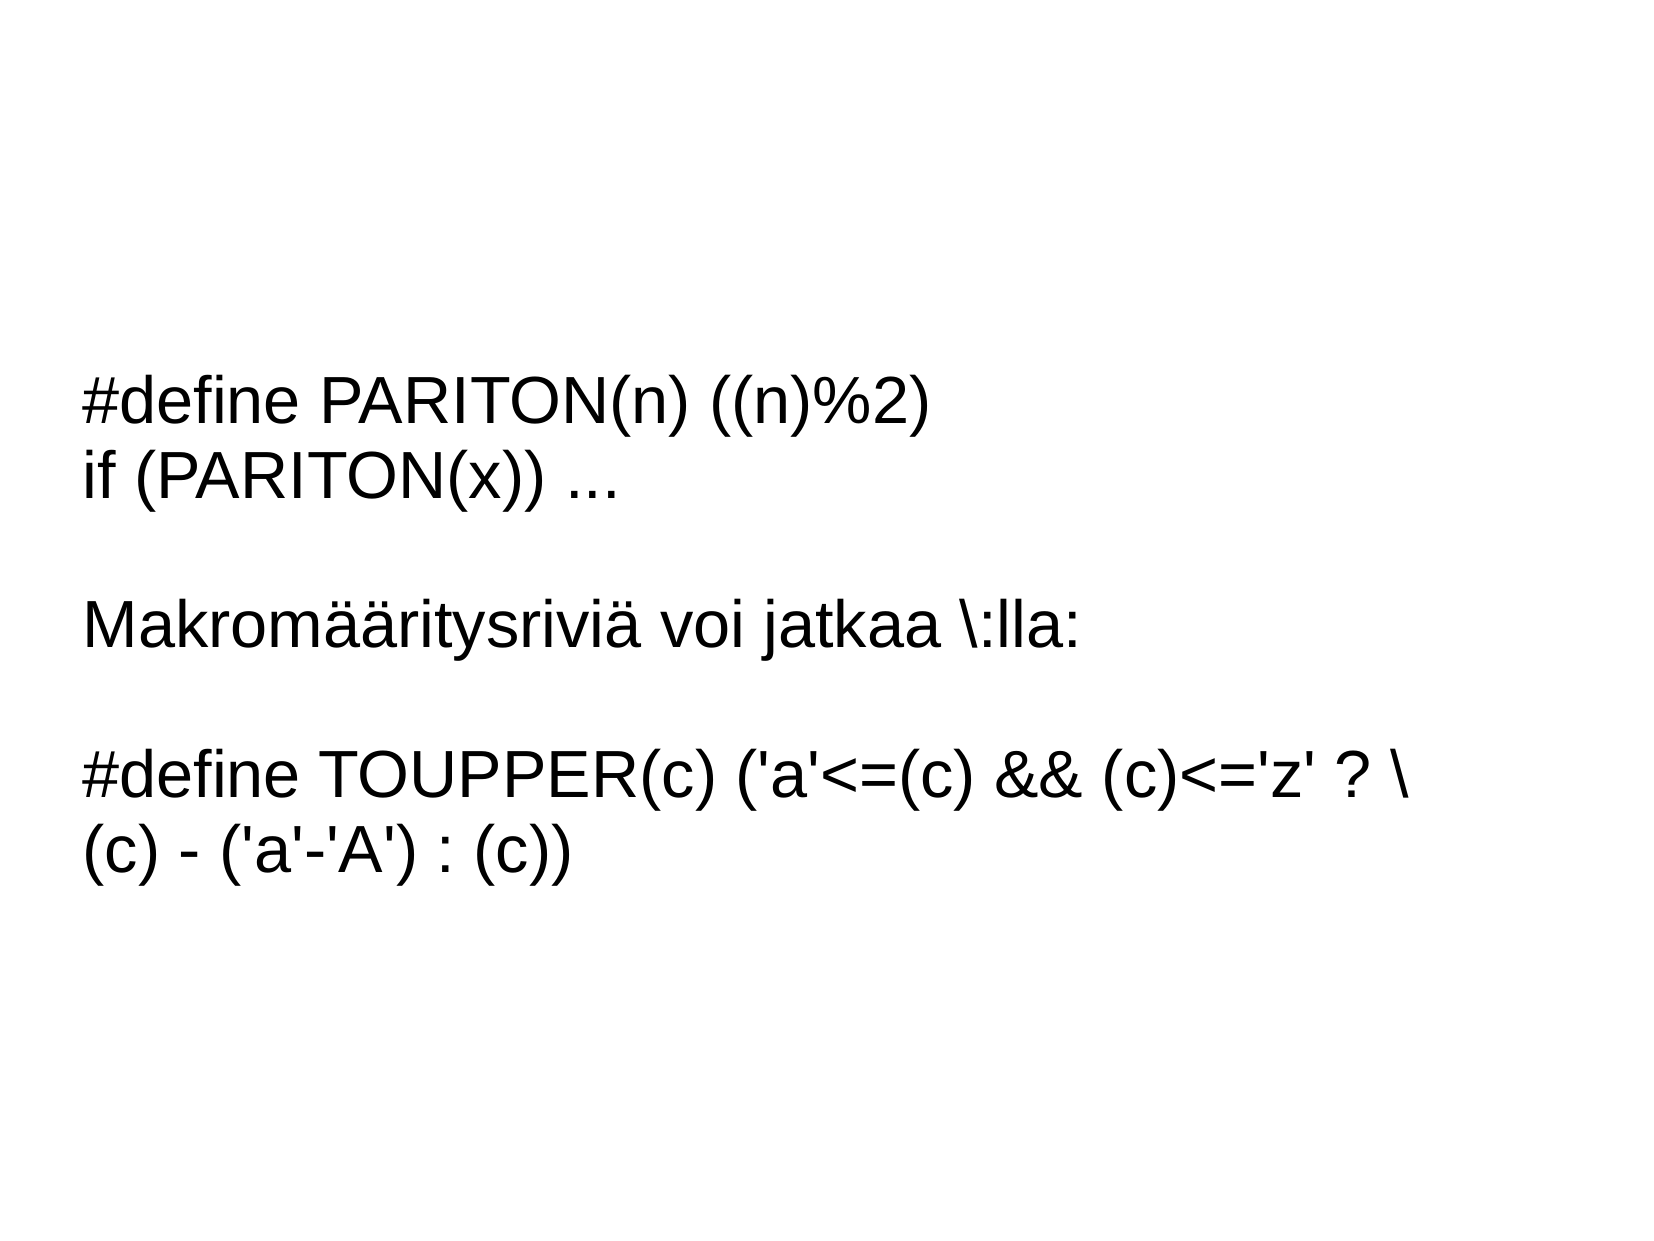

#define PARITON(n) ((n)%2)
if (PARITON(x)) ...
Makromääritysriviä voi jatkaa \:lla:
#define TOUPPER(c) ('a'<=(c) && (c)<='z' ? \
(c) - ('a'-'A') : (c))